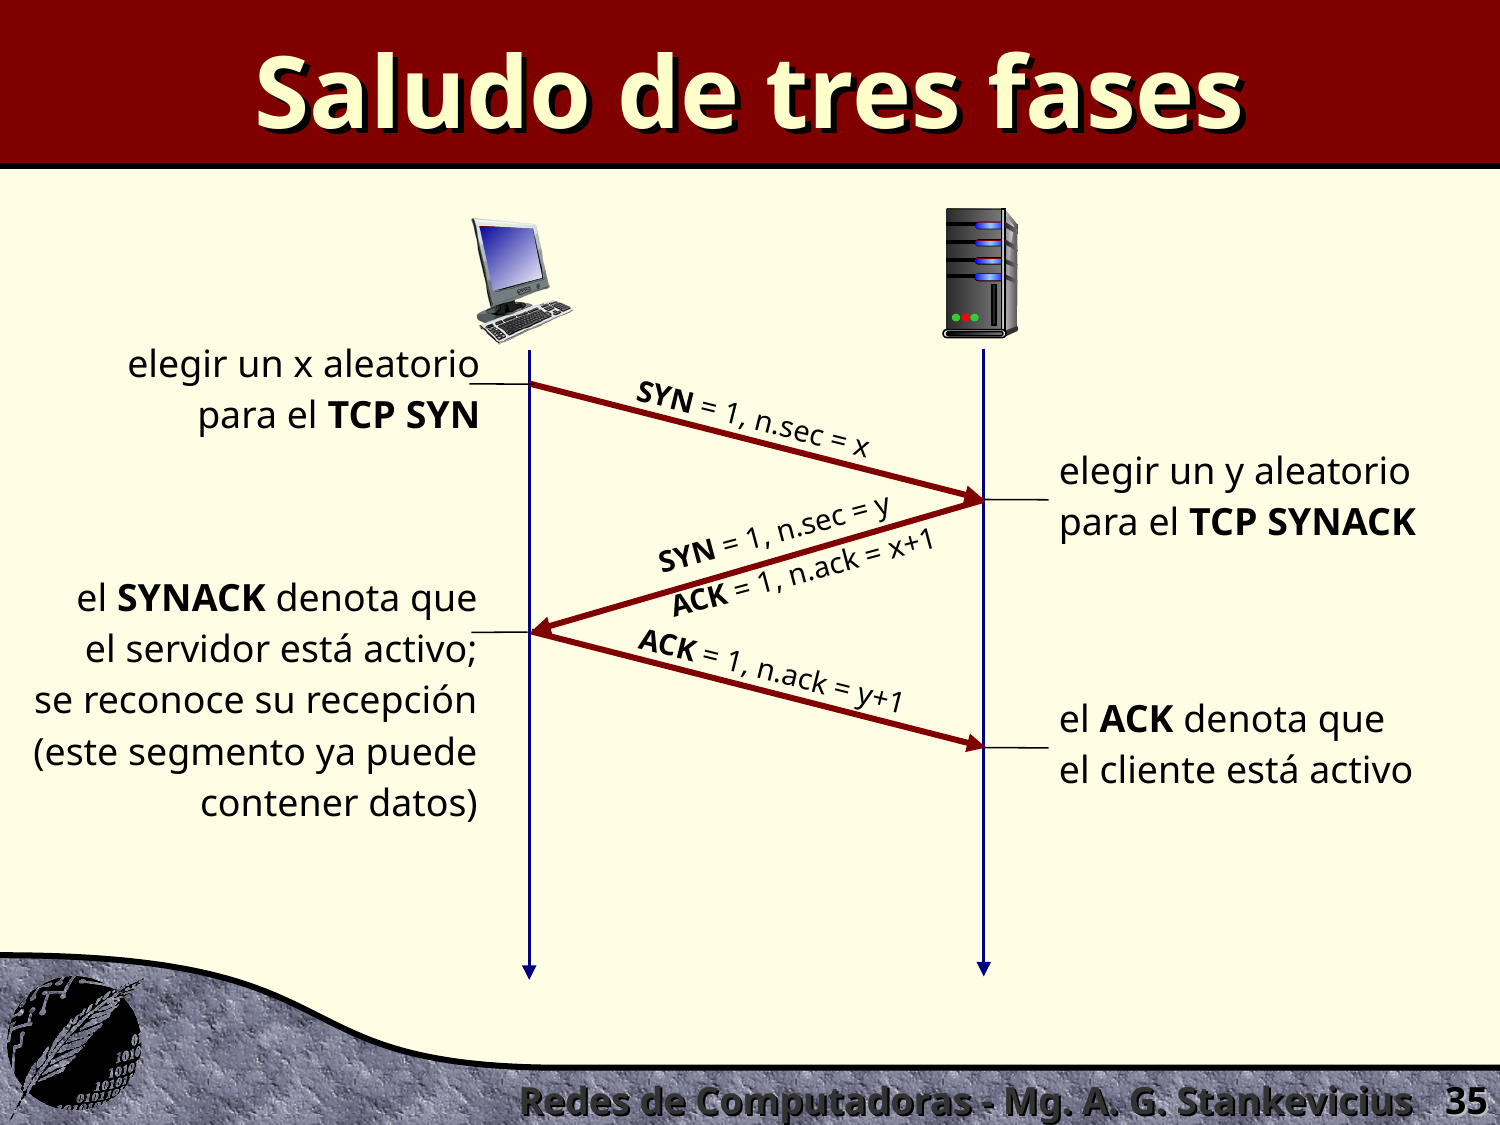

# Saludo de tres fases
elegir un x aleatorio
para el TCP SYN
	SYN = 1, n.sec = x
elegir un y aleatorio
para el TCP SYNACK
SYN = 1, n.sec = y
ACK = 1, n.ack = x+1
el SYNACK denota que
el servidor está activo;
se reconoce su recepción
(este segmento ya puede
contener datos)
	ACK = 1, n.ack = y+1
el ACK denota que
el cliente está activo
35